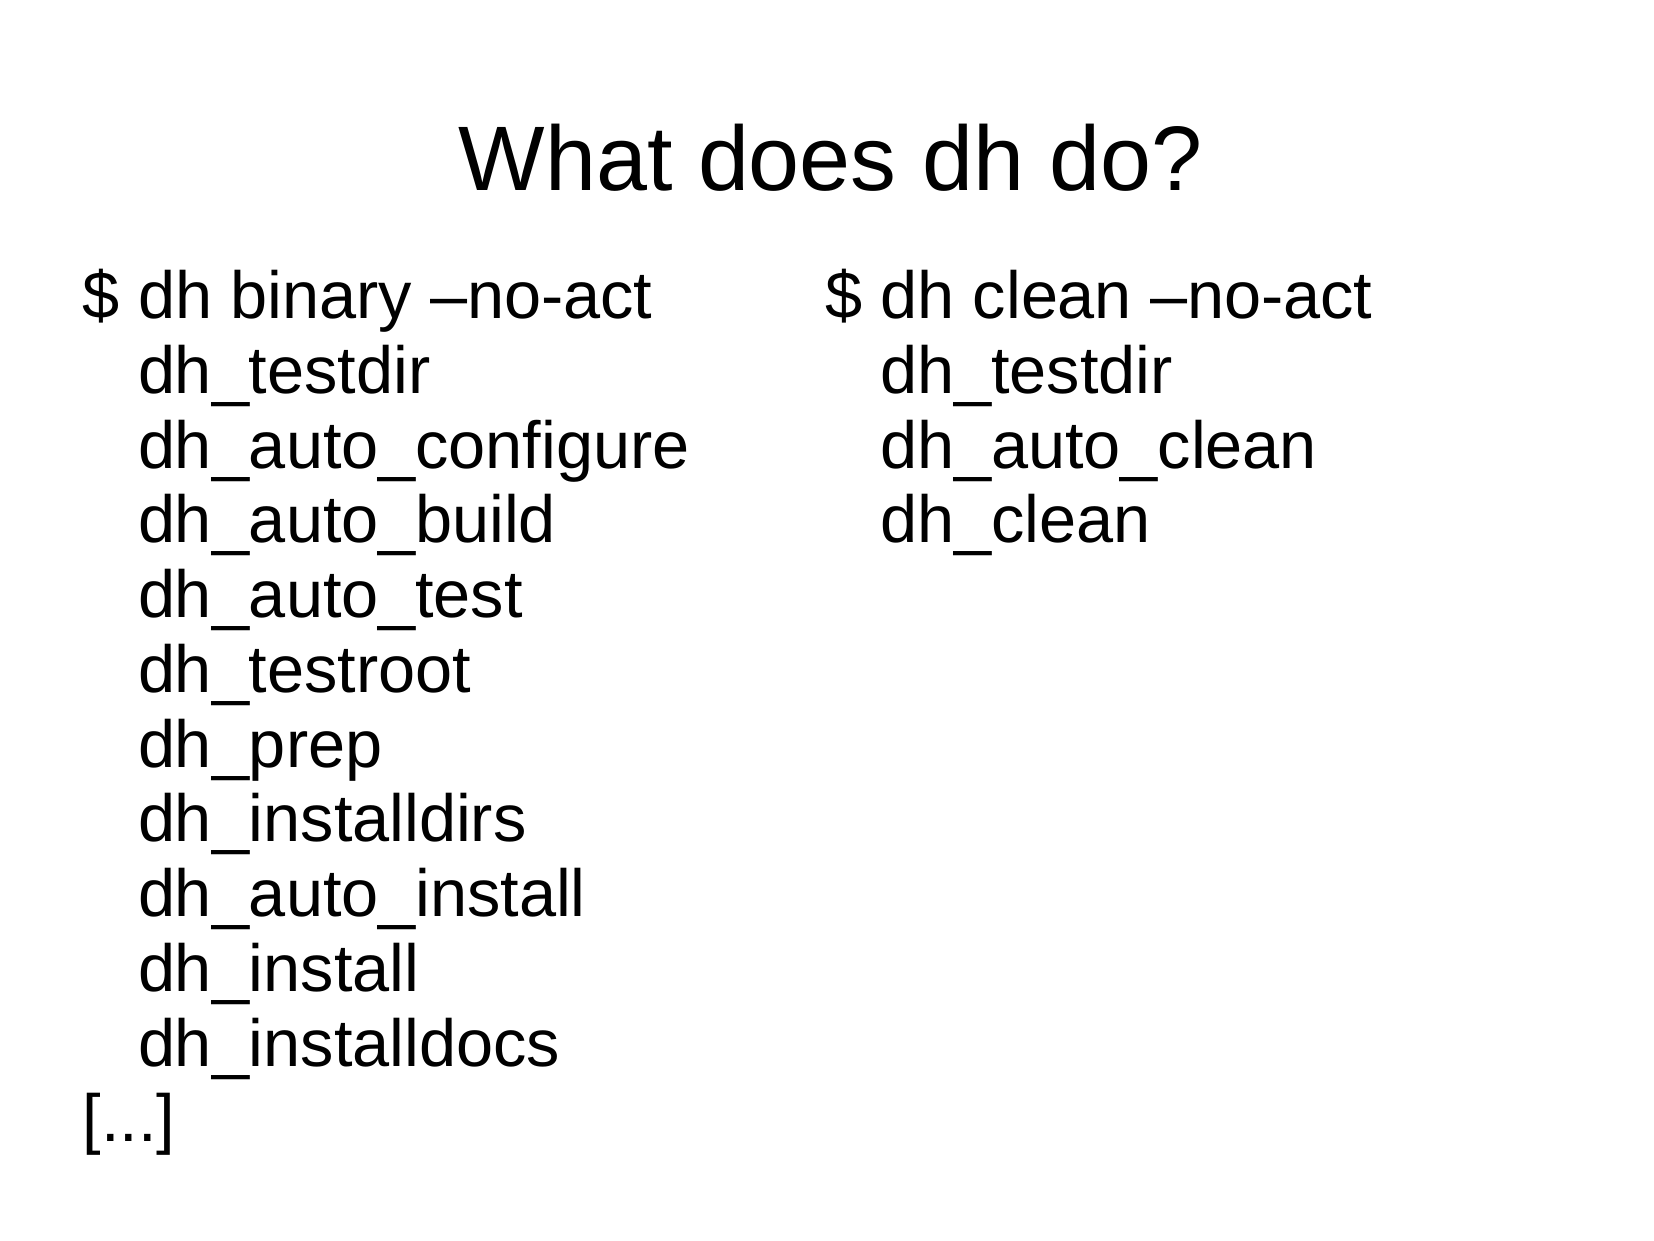

# What does dh do?
$ dh binary –no-act
 dh_testdir
 dh_auto_configure
 dh_auto_build
 dh_auto_test
 dh_testroot
 dh_prep
 dh_installdirs
 dh_auto_install
 dh_install
 dh_installdocs
[...]
$ dh clean –no-act
 dh_testdir
 dh_auto_clean
 dh_clean